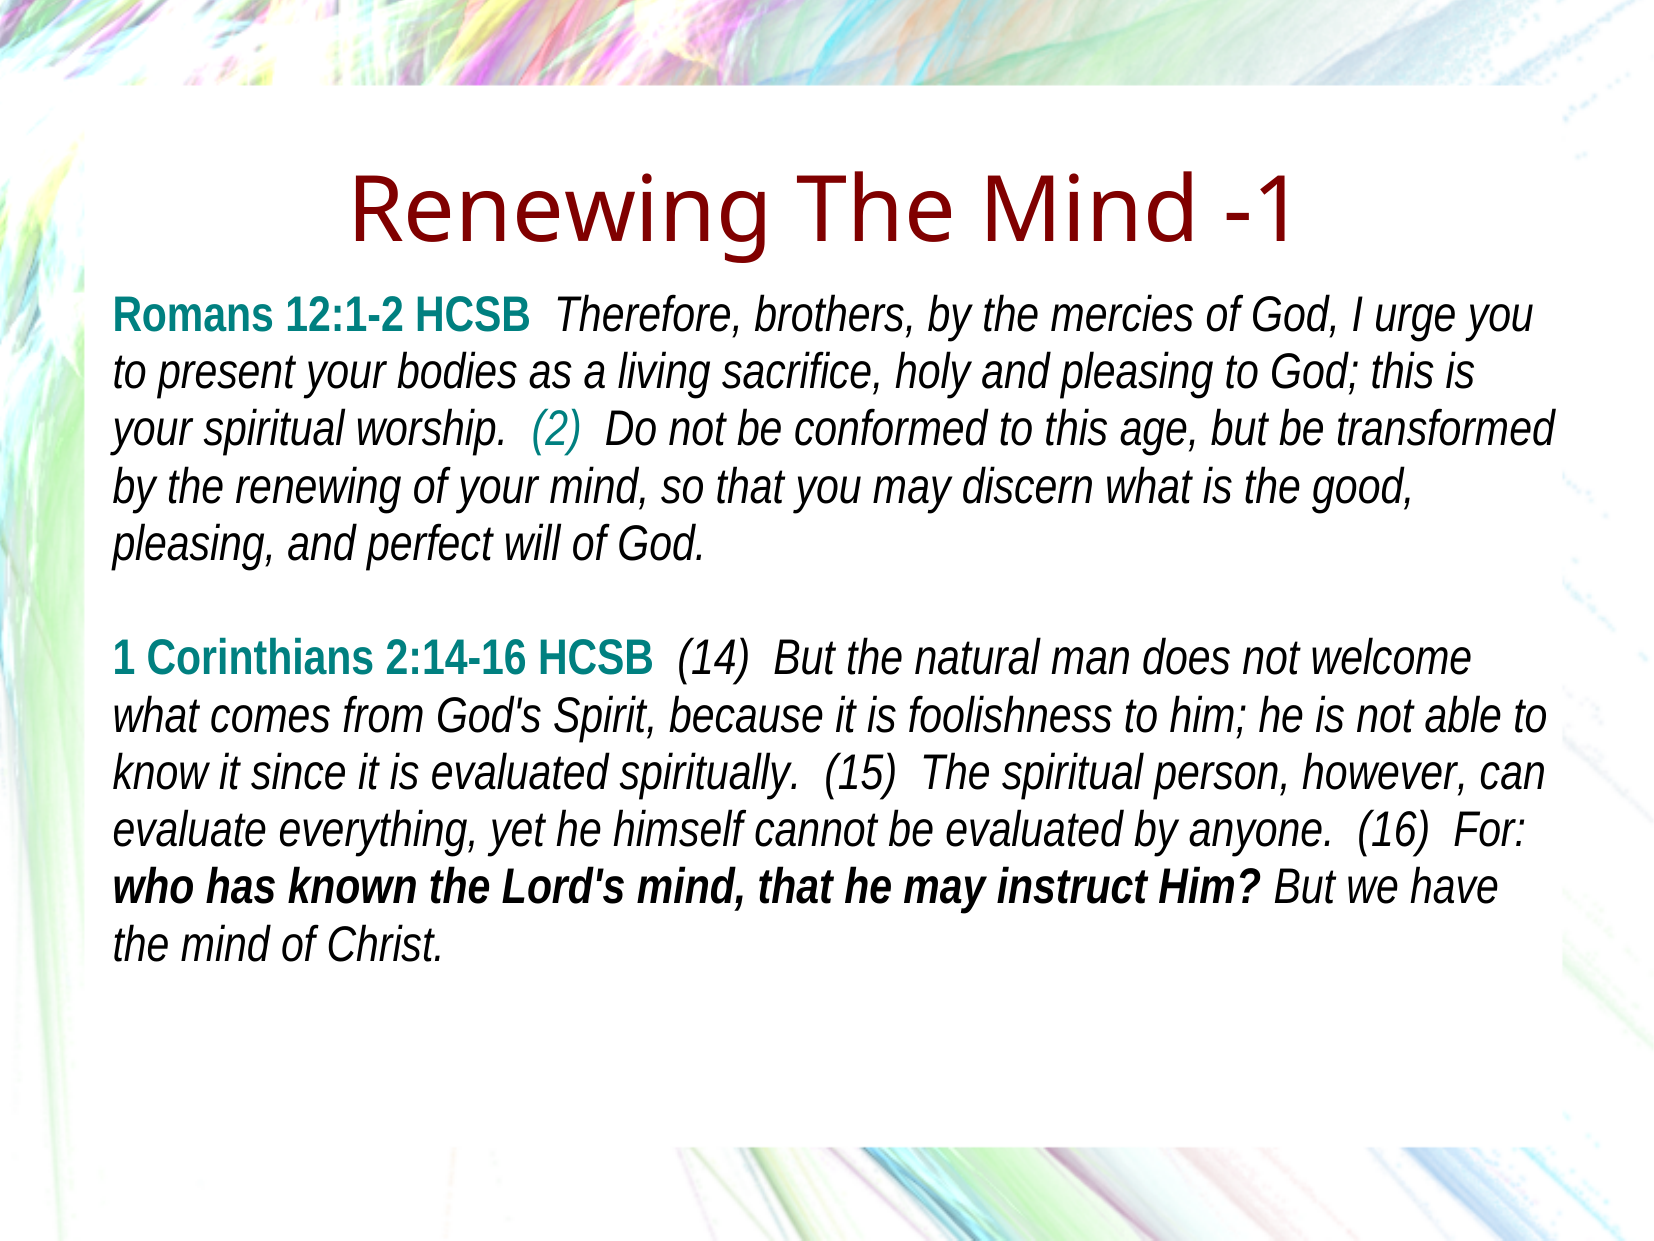

# Renewing The Mind -1
Romans 12:1-2 HCSB Therefore, brothers, by the mercies of God, I urge you to present your bodies as a living sacrifice, holy and pleasing to God; this is your spiritual worship. (2) Do not be conformed to this age, but be transformed by the renewing of your mind, so that you may discern what is the good, pleasing, and perfect will of God.
1 Corinthians 2:14-16 HCSB (14) But the natural man does not welcome what comes from God's Spirit, because it is foolishness to him; he is not able to know it since it is evaluated spiritually. (15) The spiritual person, however, can evaluate everything, yet he himself cannot be evaluated by anyone. (16) For: who has known the Lord's mind, that he may instruct Him? But we have the mind of Christ.